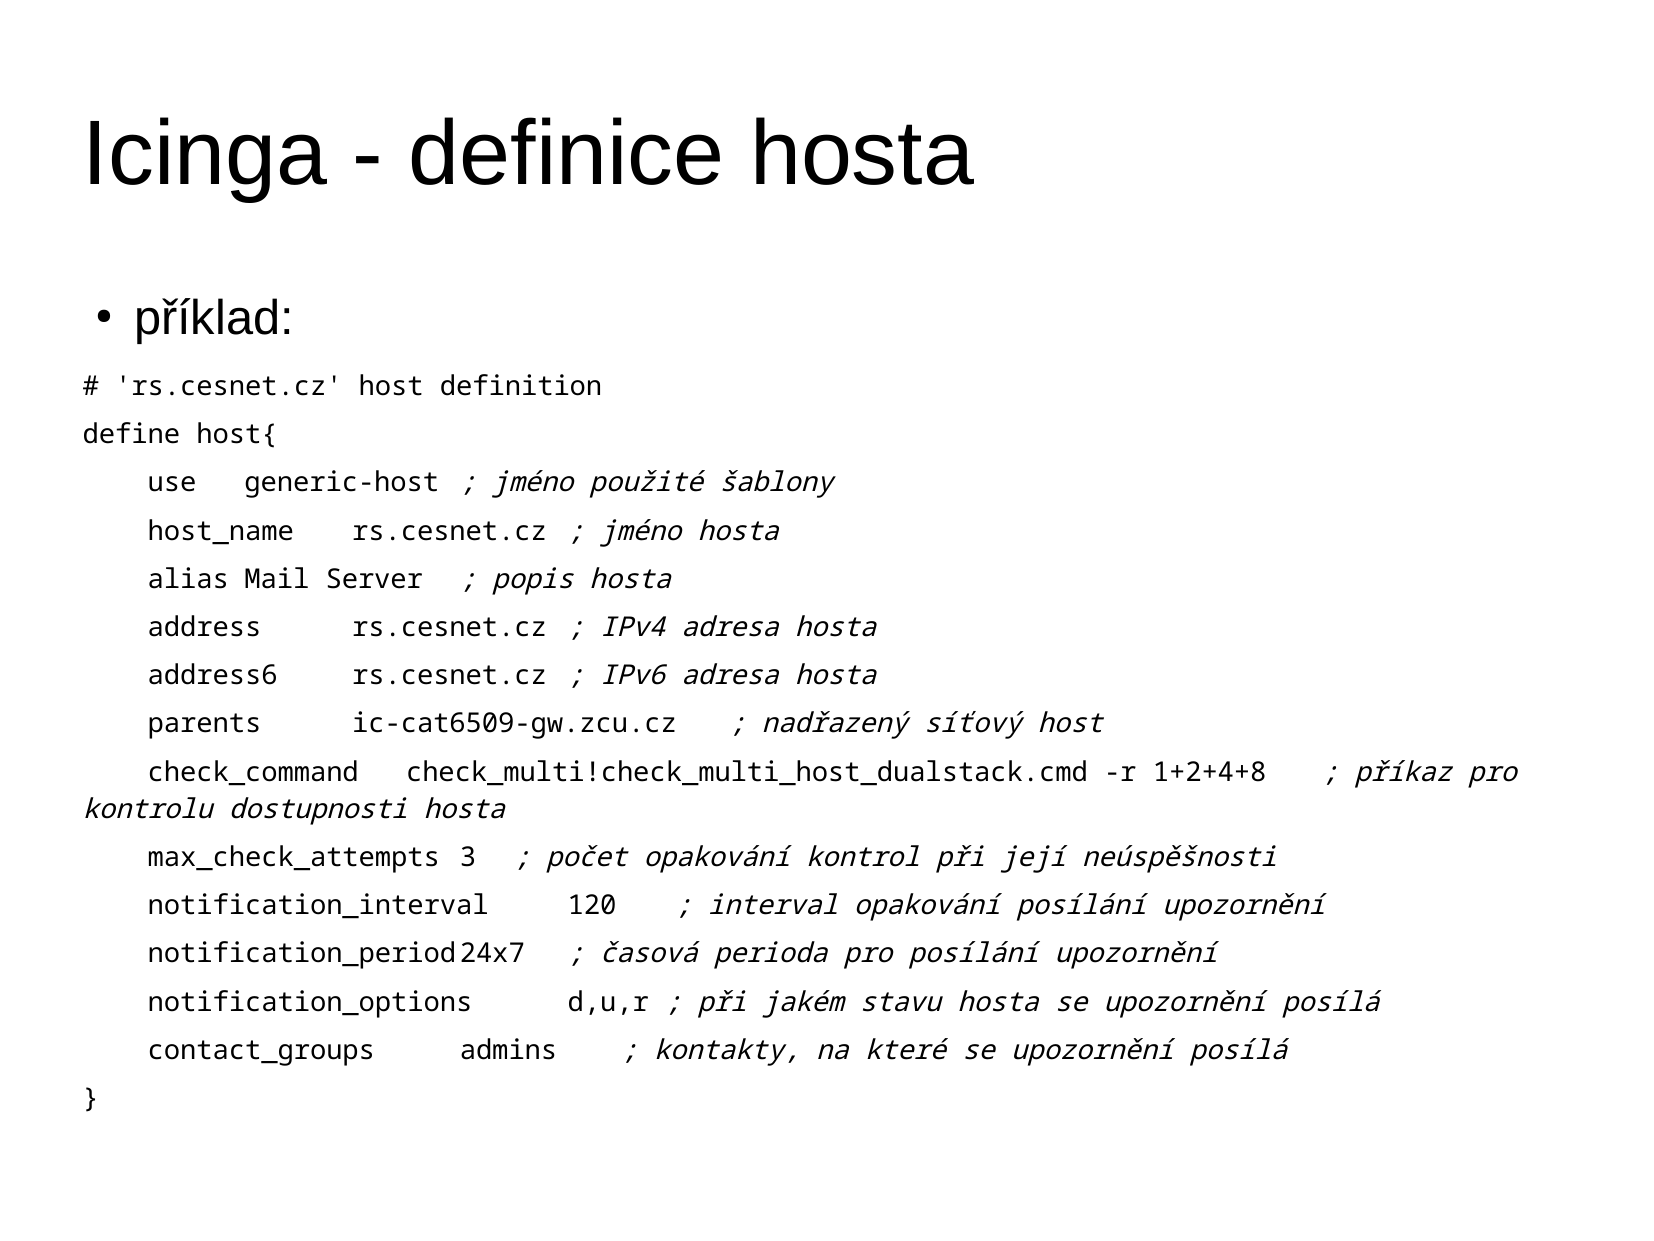

# Icinga - definice hosta
příklad:
# 'rs.cesnet.cz' host definition
define host{
 use				generic-host				; jméno použité šablony
 host_name			rs.cesnet.cz 				; jméno hosta
 alias				Mail Server 				; popis hosta
 address			rs.cesnet.cz				; IPv4 adresa hosta
 address6			rs.cesnet.cz				; IPv6 adresa hosta
 parents			ic-cat6509-gw.zcu.cz 	; nadřazený síťový host
 check_command	check_multi!check_multi_host_dualstack.cmd -r 1+2+4+8 								; příkaz pro kontrolu dostupnosti hosta
 max_check_attempts			3 	; počet opakování kontrol při její neúspěšnosti
 notification_interval		120 	; interval opakování posílání upozornění
 notification_period		24x7 	; časová perioda pro posílání upozornění
 notification_options		d,u,r ; při jakém stavu hosta se upozornění posílá
 contact_groups 			admins 	; kontakty, na které se upozornění posílá
}